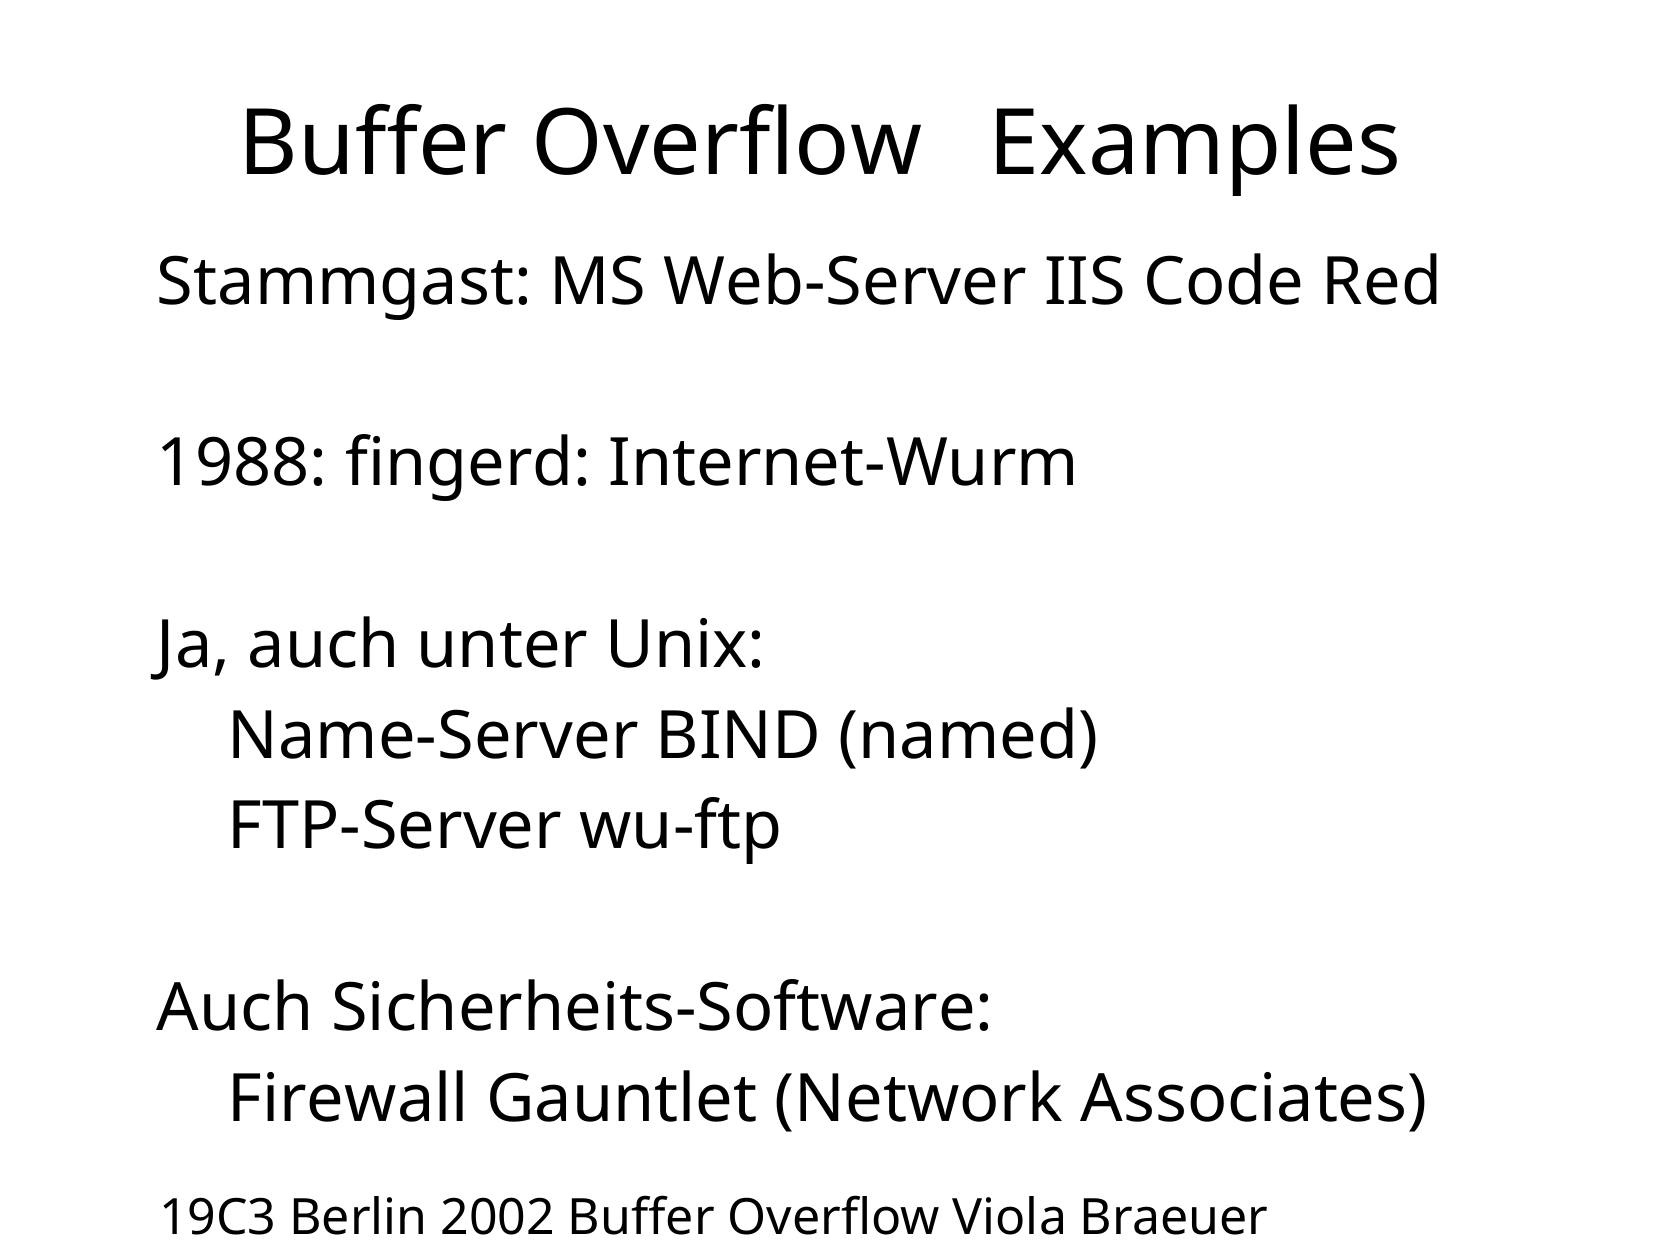

Buffer Overflow	Examples
Stammgast: MS Web-Server IIS Code Red
1988: fingerd: Internet-Wurm
Ja, auch unter Unix:
Name-Server BIND (named)
FTP-Server wu-ftp
Auch Sicherheits-Software:
Firewall Gauntlet (Network Associates)
19C3 Berlin 2002 Buffer Overflow Viola Braeuer